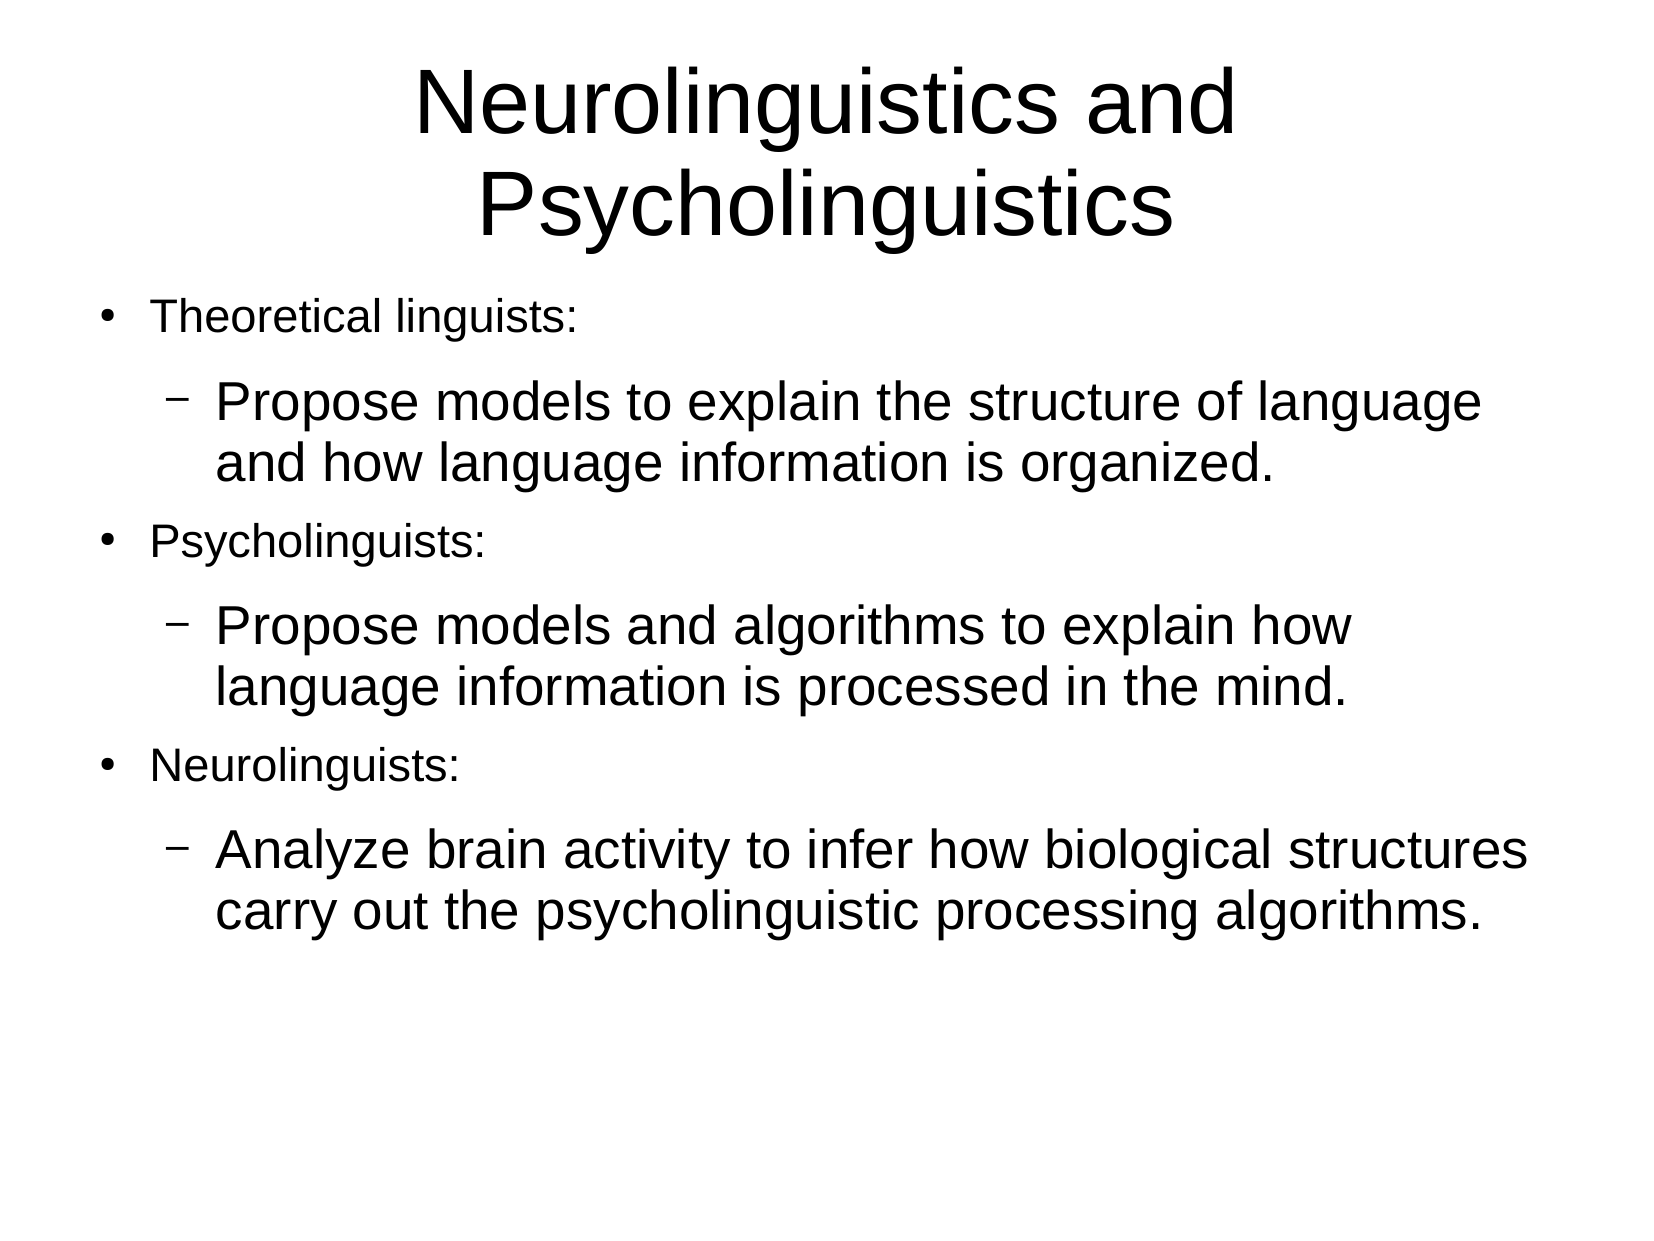

# Neurolinguistics and Psycholinguistics
Theoretical linguists:
Propose models to explain the structure of language and how language information is organized.
Psycholinguists:
Propose models and algorithms to explain how language information is processed in the mind.
Neurolinguists:
Analyze brain activity to infer how biological structures carry out the psycholinguistic processing algorithms.